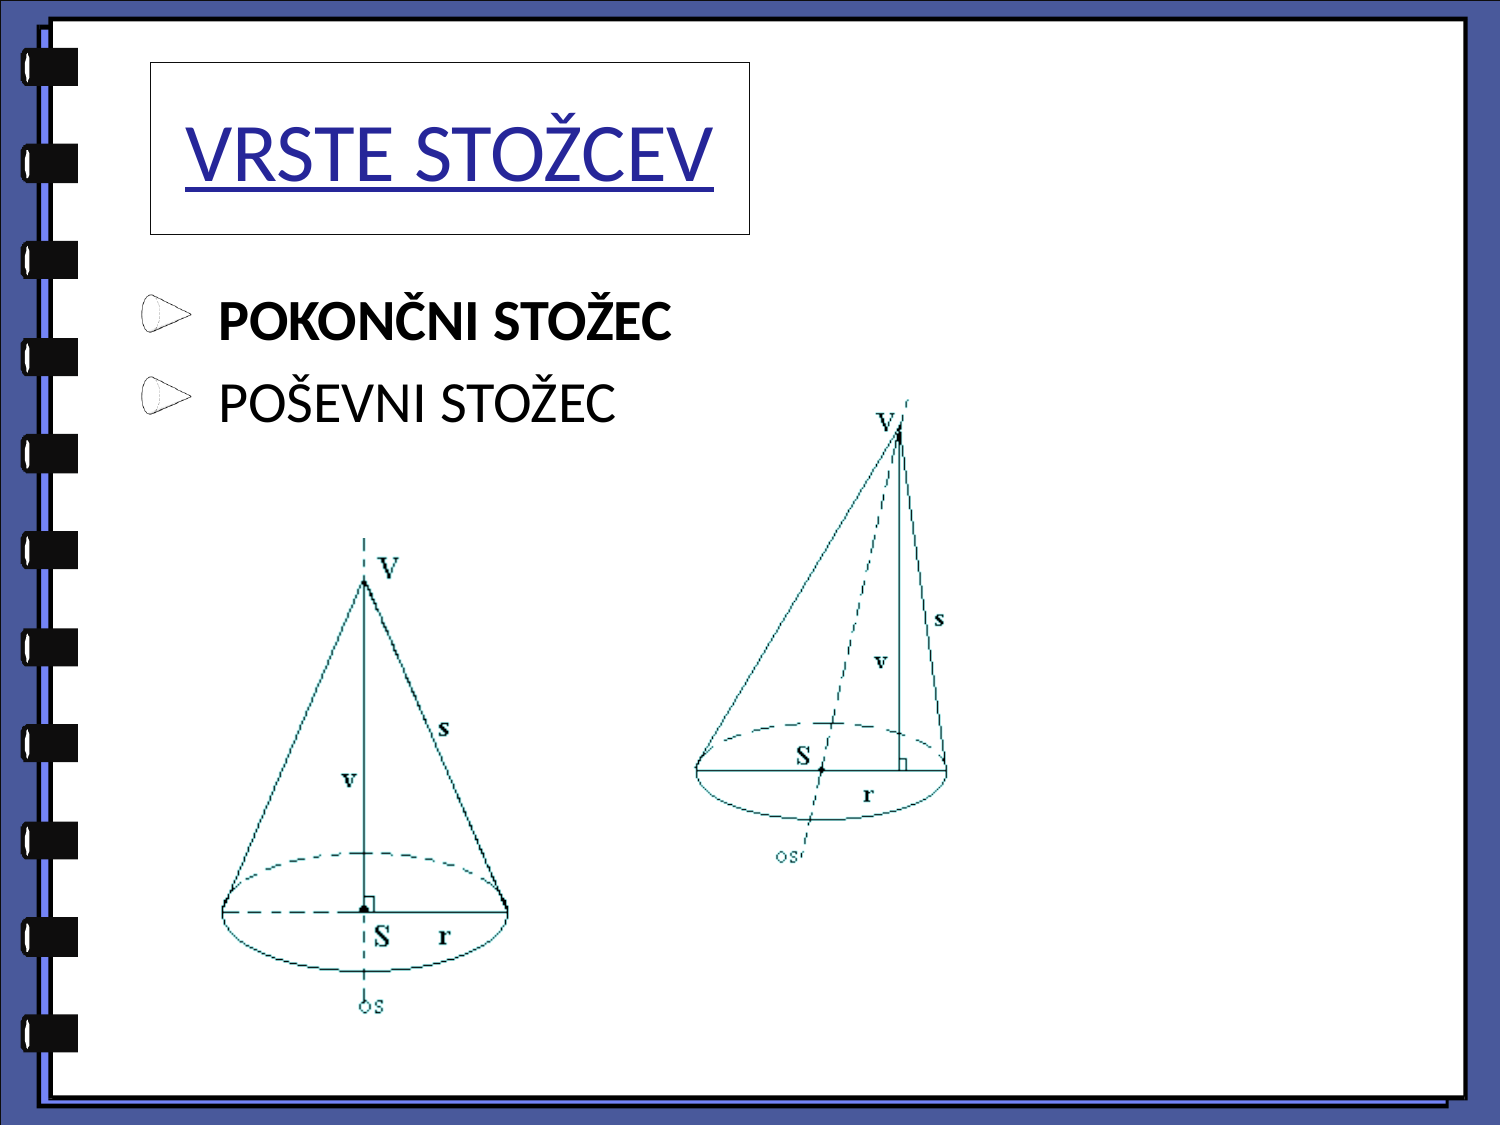

VRSTE STOŽCEV
# POKONČNI STOŽEC
 POŠEVNI STOŽEC